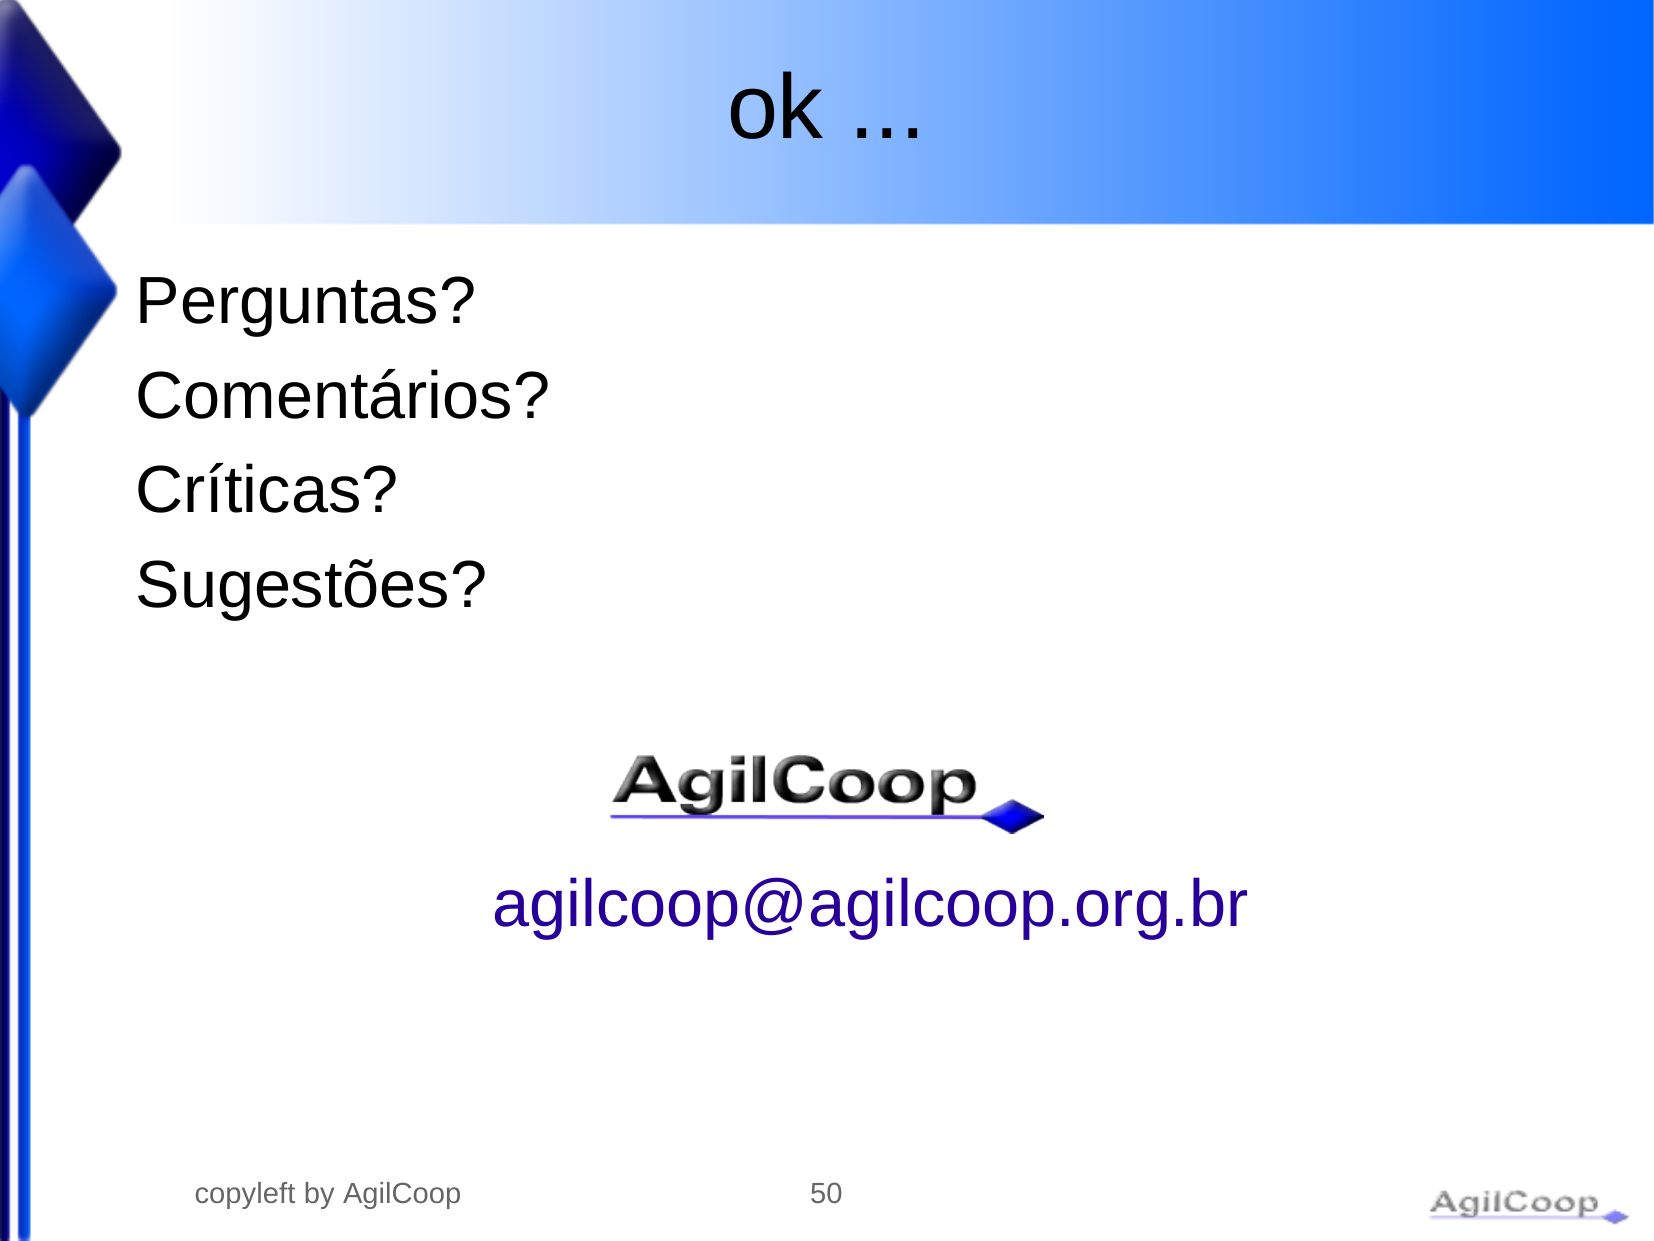

# ok ...
Perguntas?
Comentários?
Críticas?
Sugestões?
agilcoop@agilcoop.org.br
copyleft by AgilCoop
50